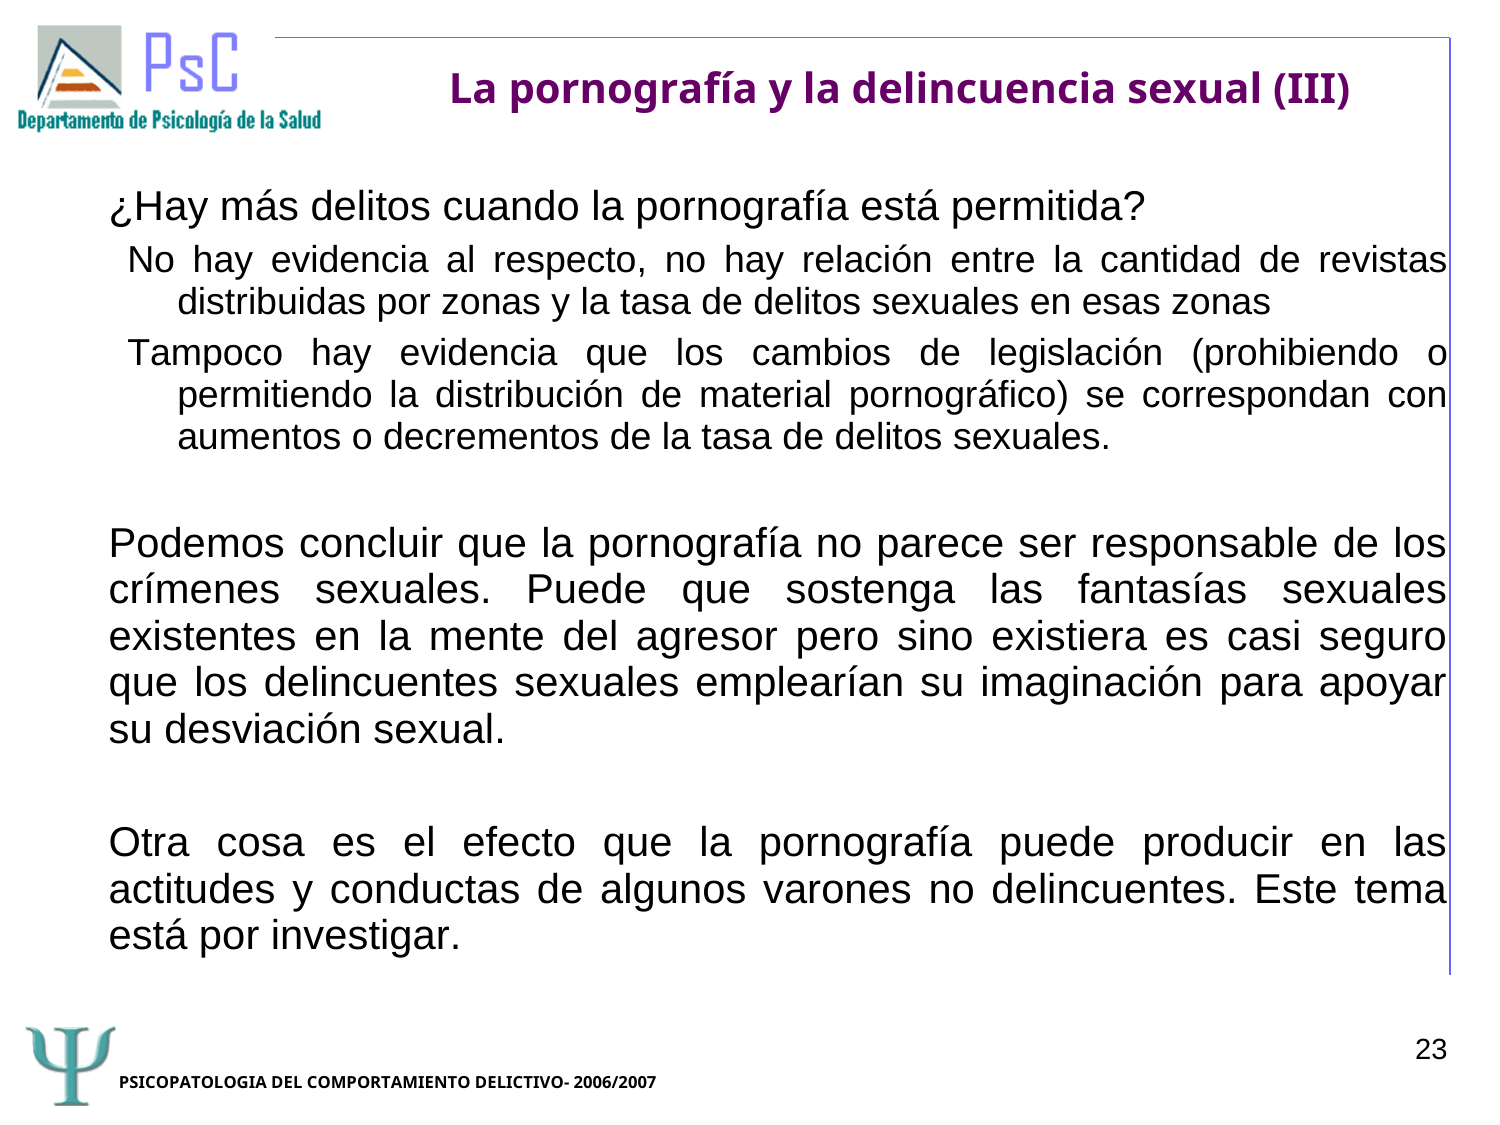

# La pornografía y la delincuencia sexual (III)
	¿Hay más delitos cuando la pornografía está permitida?
No hay evidencia al respecto, no hay relación entre la cantidad de revistas distribuidas por zonas y la tasa de delitos sexuales en esas zonas
Tampoco hay evidencia que los cambios de legislación (prohibiendo o permitiendo la distribución de material pornográfico) se correspondan con aumentos o decrementos de la tasa de delitos sexuales.
	Podemos concluir que la pornografía no parece ser responsable de los crímenes sexuales. Puede que sostenga las fantasías sexuales existentes en la mente del agresor pero sino existiera es casi seguro que los delincuentes sexuales emplearían su imaginación para apoyar su desviación sexual.
	Otra cosa es el efecto que la pornografía puede producir en las actitudes y conductas de algunos varones no delincuentes. Este tema está por investigar.
23